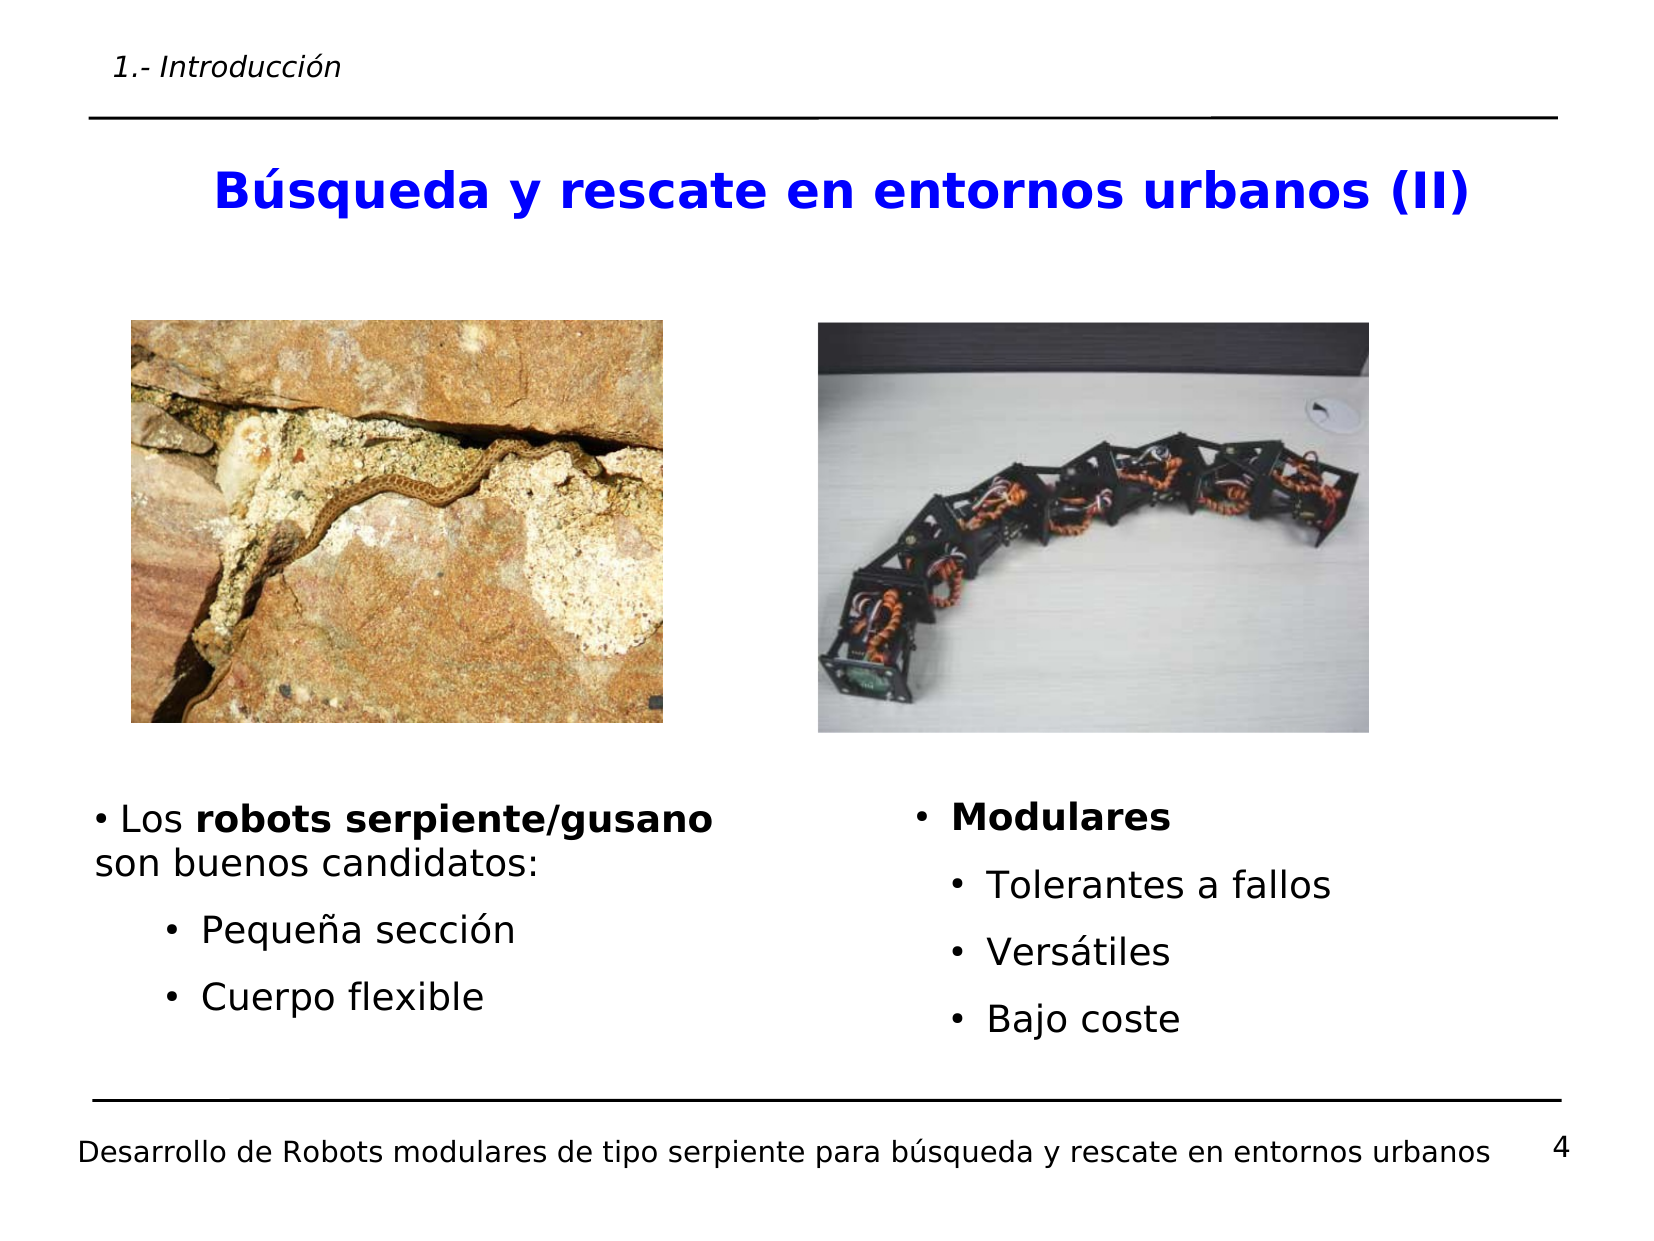

1.- Introducción
Búsqueda y rescate en entornos urbanos (II)
Modulares
Tolerantes a fallos
Versátiles
Bajo coste
 Los robots serpiente/gusano son buenos candidatos:
Pequeña sección
Cuerpo flexible
Desarrollo de Robots modulares de tipo serpiente para búsqueda y rescate en entornos urbanos
4